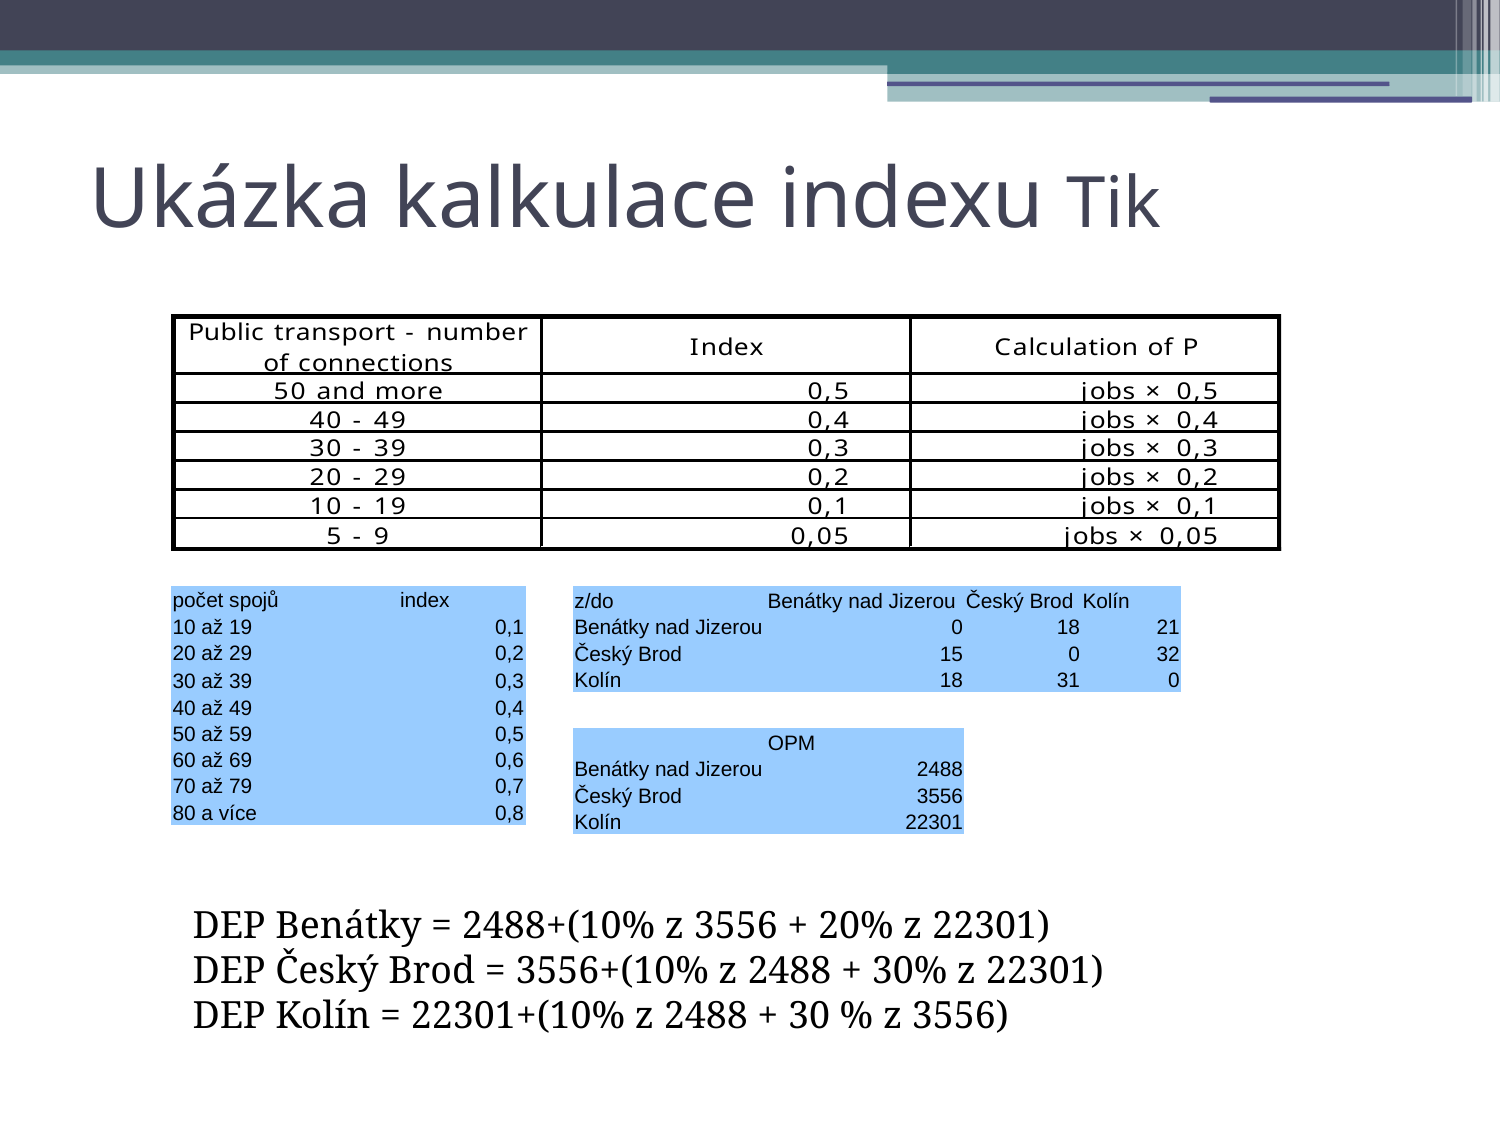

# Ukázka kalkulace indexu Tik
| počet spojů | index |
| --- | --- |
| 10 až 19 | 0,1 |
| 20 až 29 | 0,2 |
| 30 až 39 | 0,3 |
| 40 až 49 | 0,4 |
| 50 až 59 | 0,5 |
| 60 až 69 | 0,6 |
| 70 až 79 | 0,7 |
| 80 a více | 0,8 |
| z/do | Benátky nad Jizerou | Český Brod | Kolín |
| --- | --- | --- | --- |
| Benátky nad Jizerou | 0 | 18 | 21 |
| Český Brod | 15 | 0 | 32 |
| Kolín | 18 | 31 | 0 |
| | OPM |
| --- | --- |
| Benátky nad Jizerou | 2488 |
| Český Brod | 3556 |
| Kolín | 22301 |
DEP Benátky = 2488+(10% z 3556 + 20% z 22301)
DEP Český Brod = 3556+(10% z 2488 + 30% z 22301)
DEP Kolín = 22301+(10% z 2488 + 30 % z 3556)